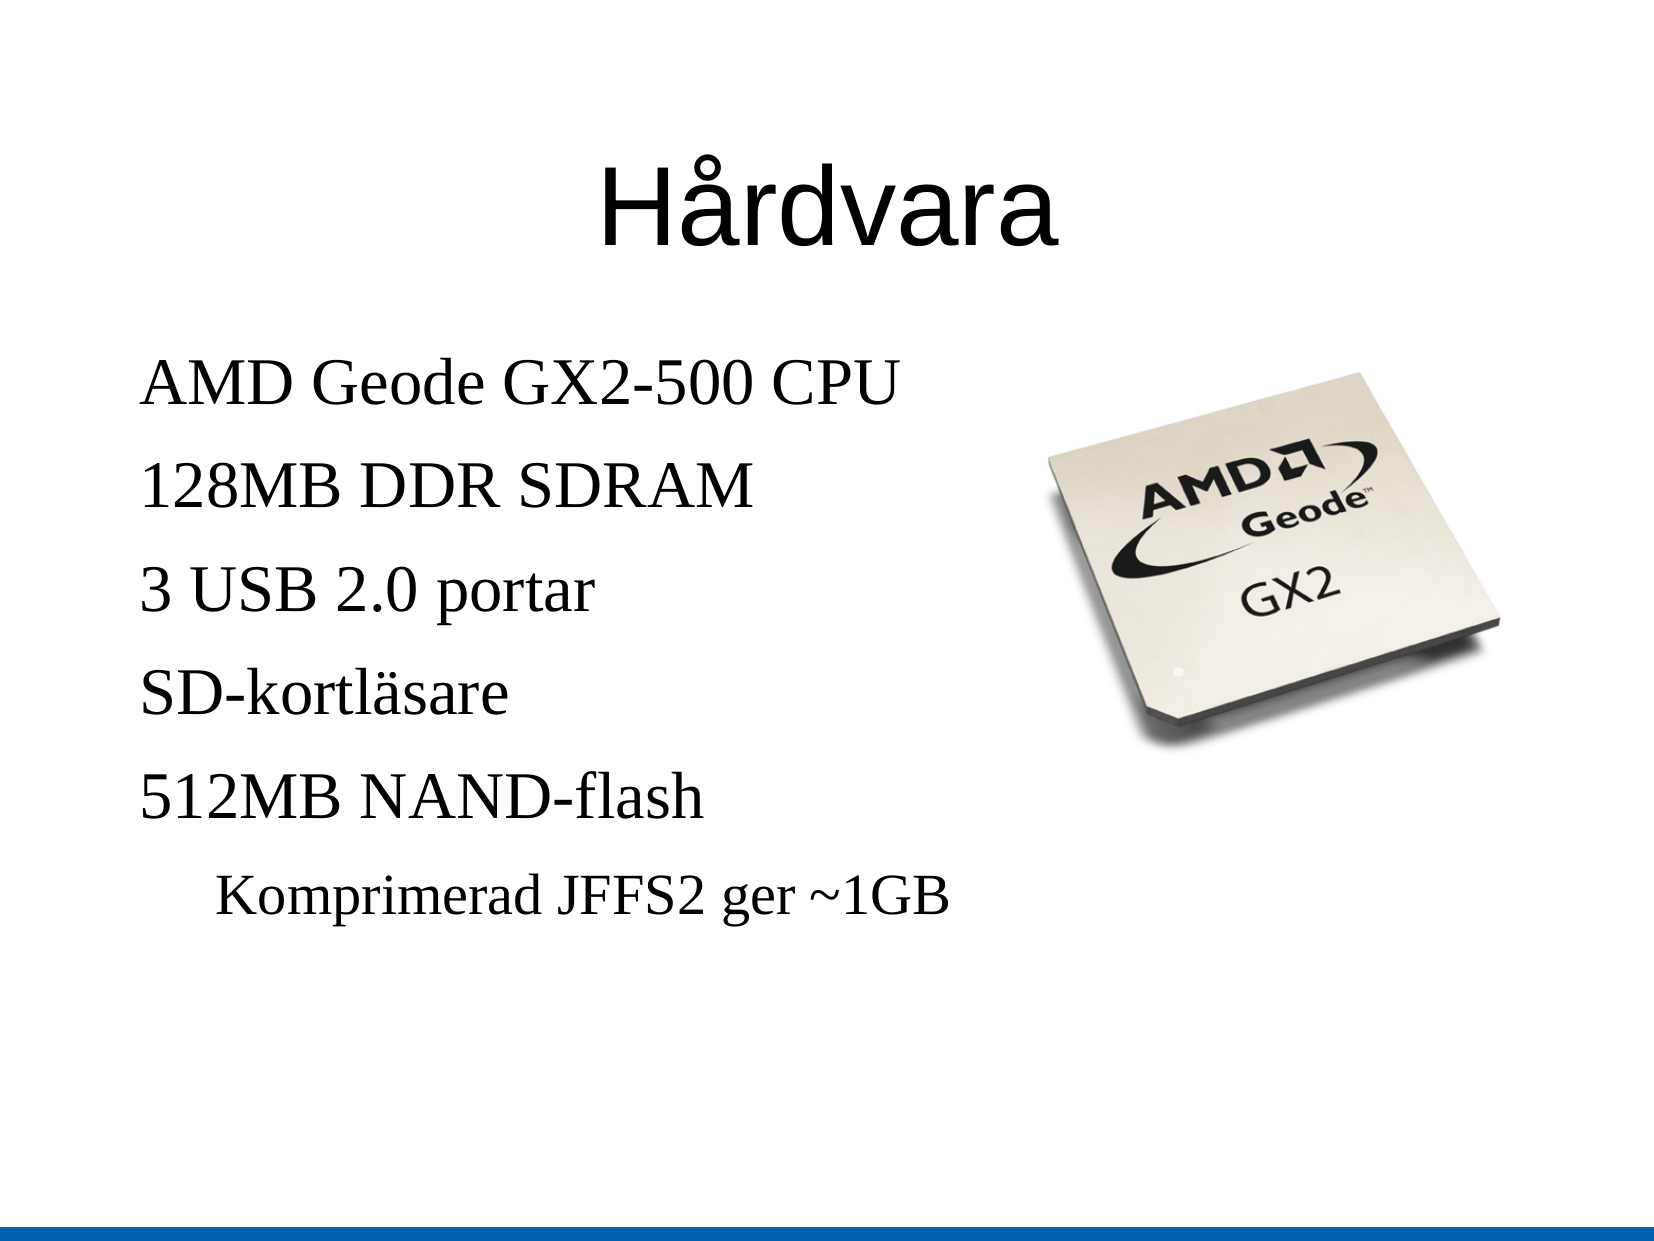

# Hårdvara
AMD Geode GX2-500 CPU
128MB DDR SDRAM
3 USB 2.0 portar
SD-kortläsare
512MB NAND-flash
Komprimerad JFFS2 ger ~1GB